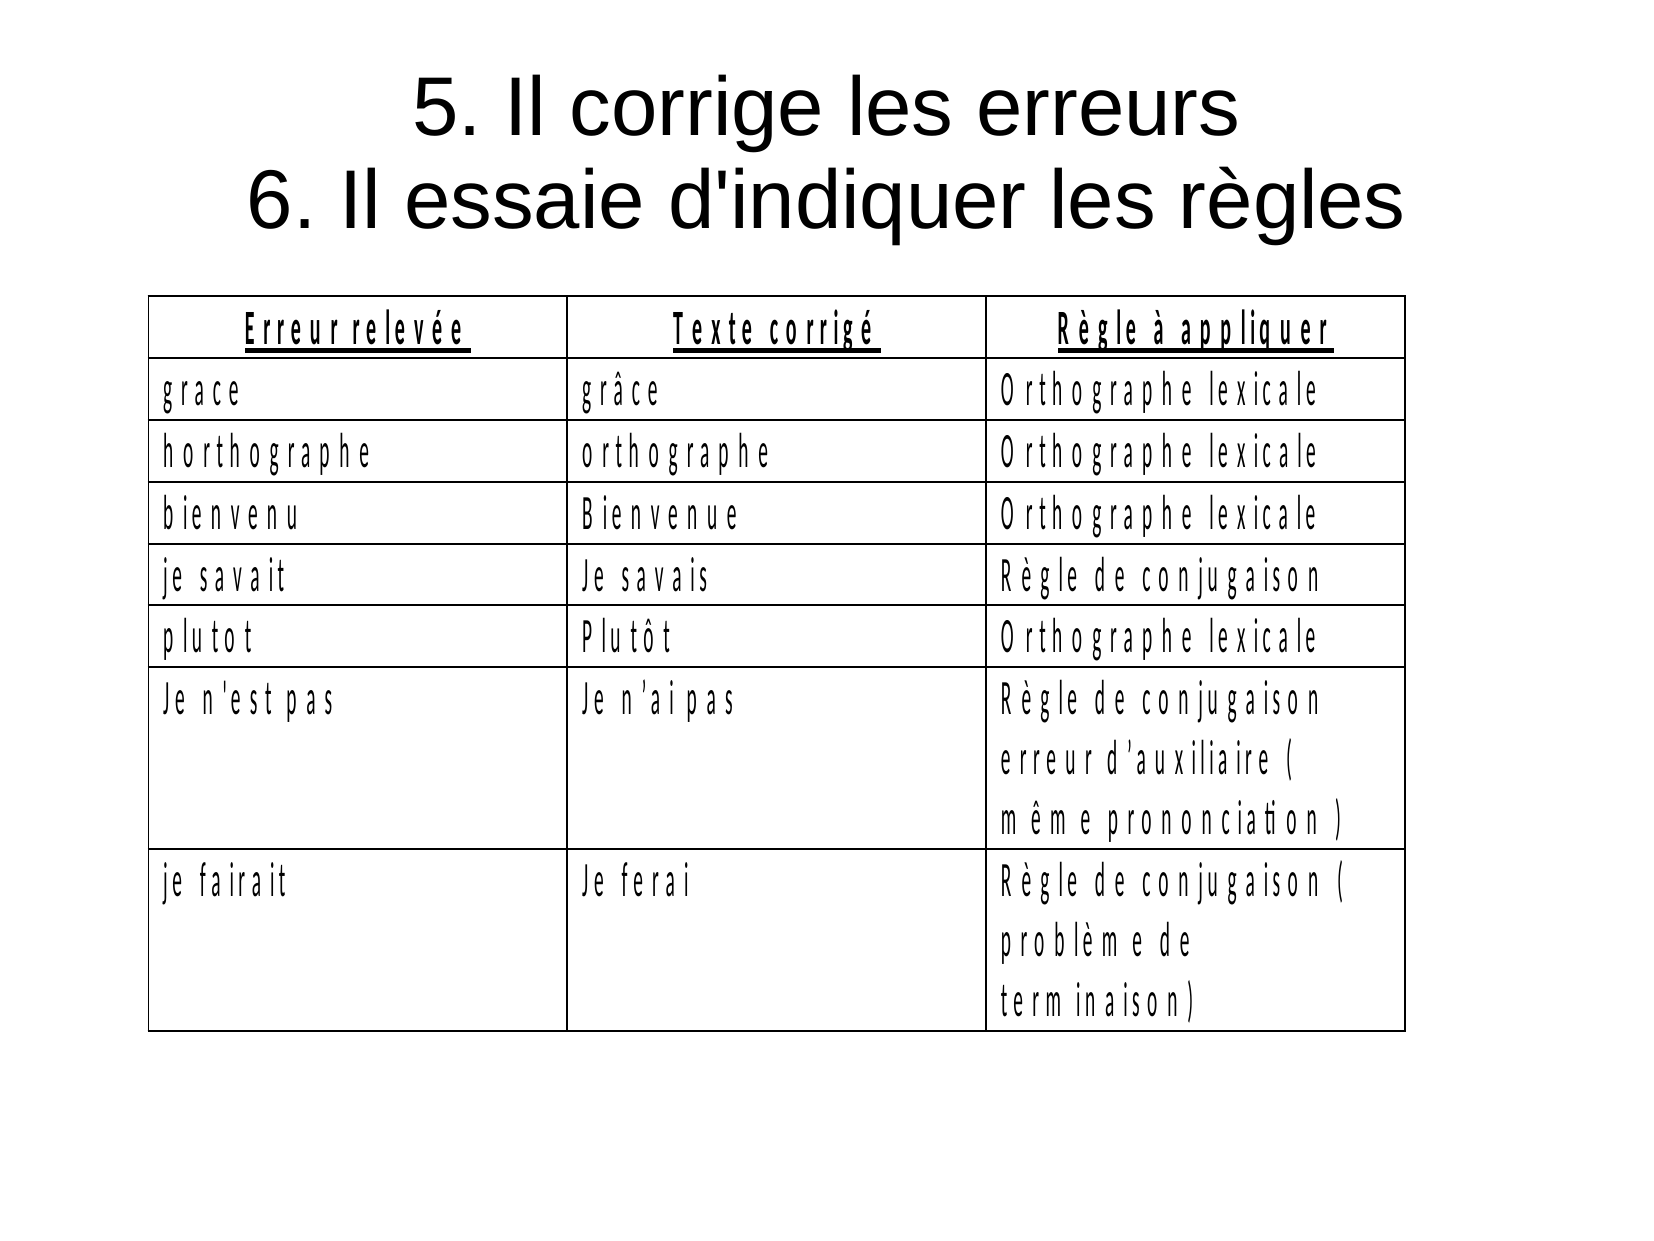

# 5. Il corrige les erreurs 6. Il essaie d'indiquer les règles